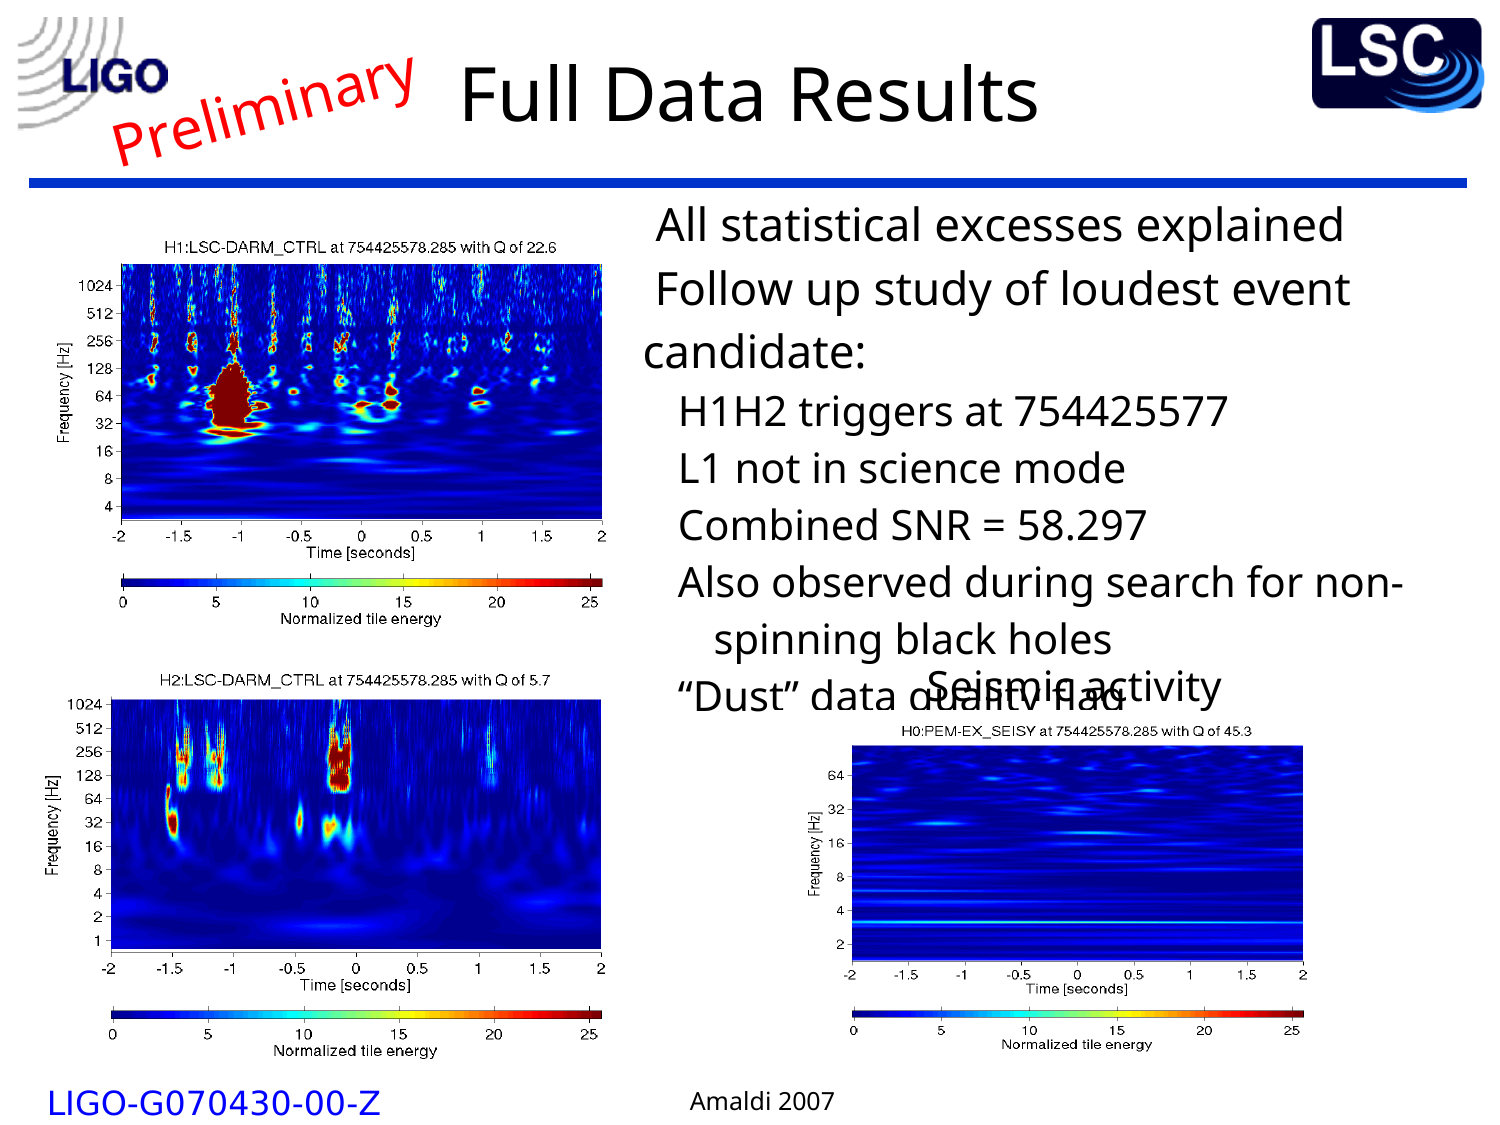

Preliminary
# Full Data Results
 All statistical excesses explained
 Follow up study of loudest event candidate:
H1H2 triggers at 754425577
L1 not in science mode
Combined SNR = 58.297
Also observed during search for non-spinning black holes
“Dust” data quality flag
Seismic activity
Amaldi 2007